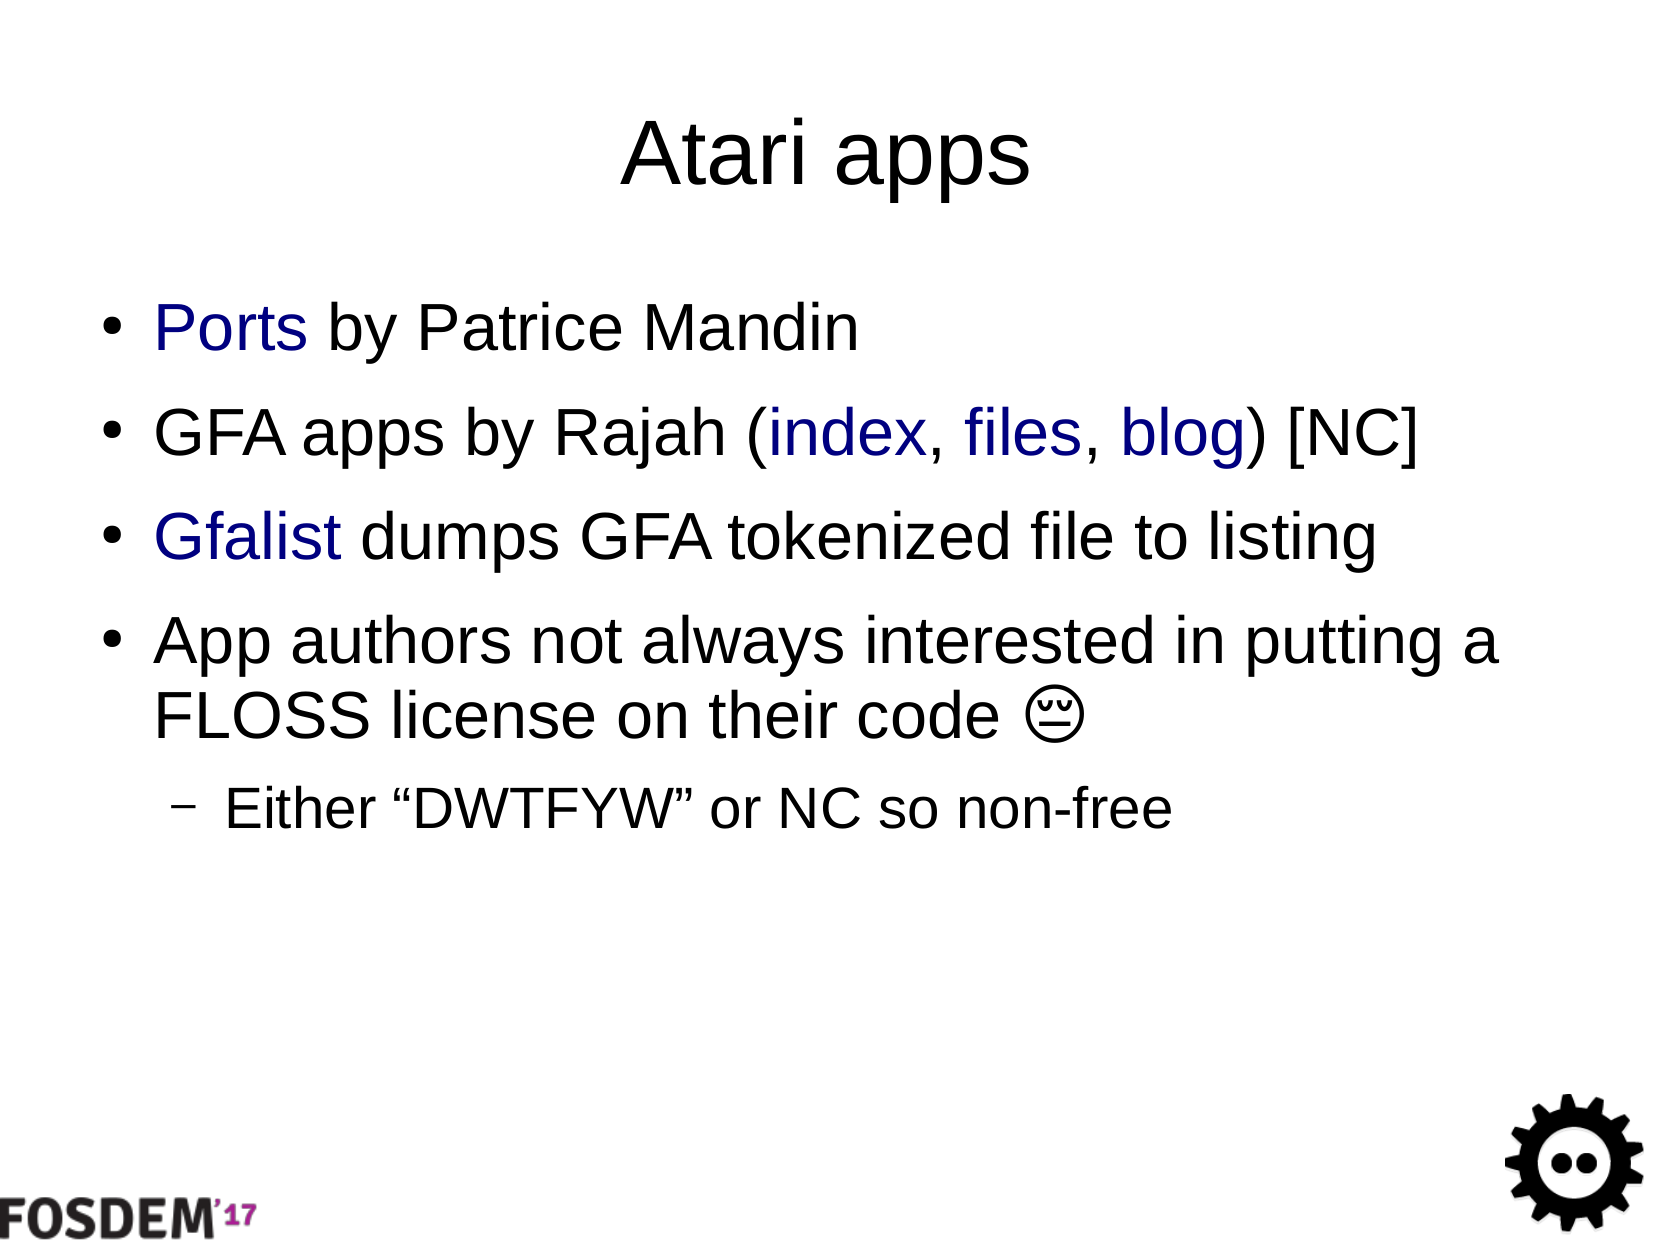

# Atari apps
Ports by Patrice Mandin
GFA apps by Rajah (index, files, blog) [NC]
Gfalist dumps GFA tokenized file to listing
App authors not always interested in putting a FLOSS license on their code 😔
Either “DWTFYW” or NC so non-free